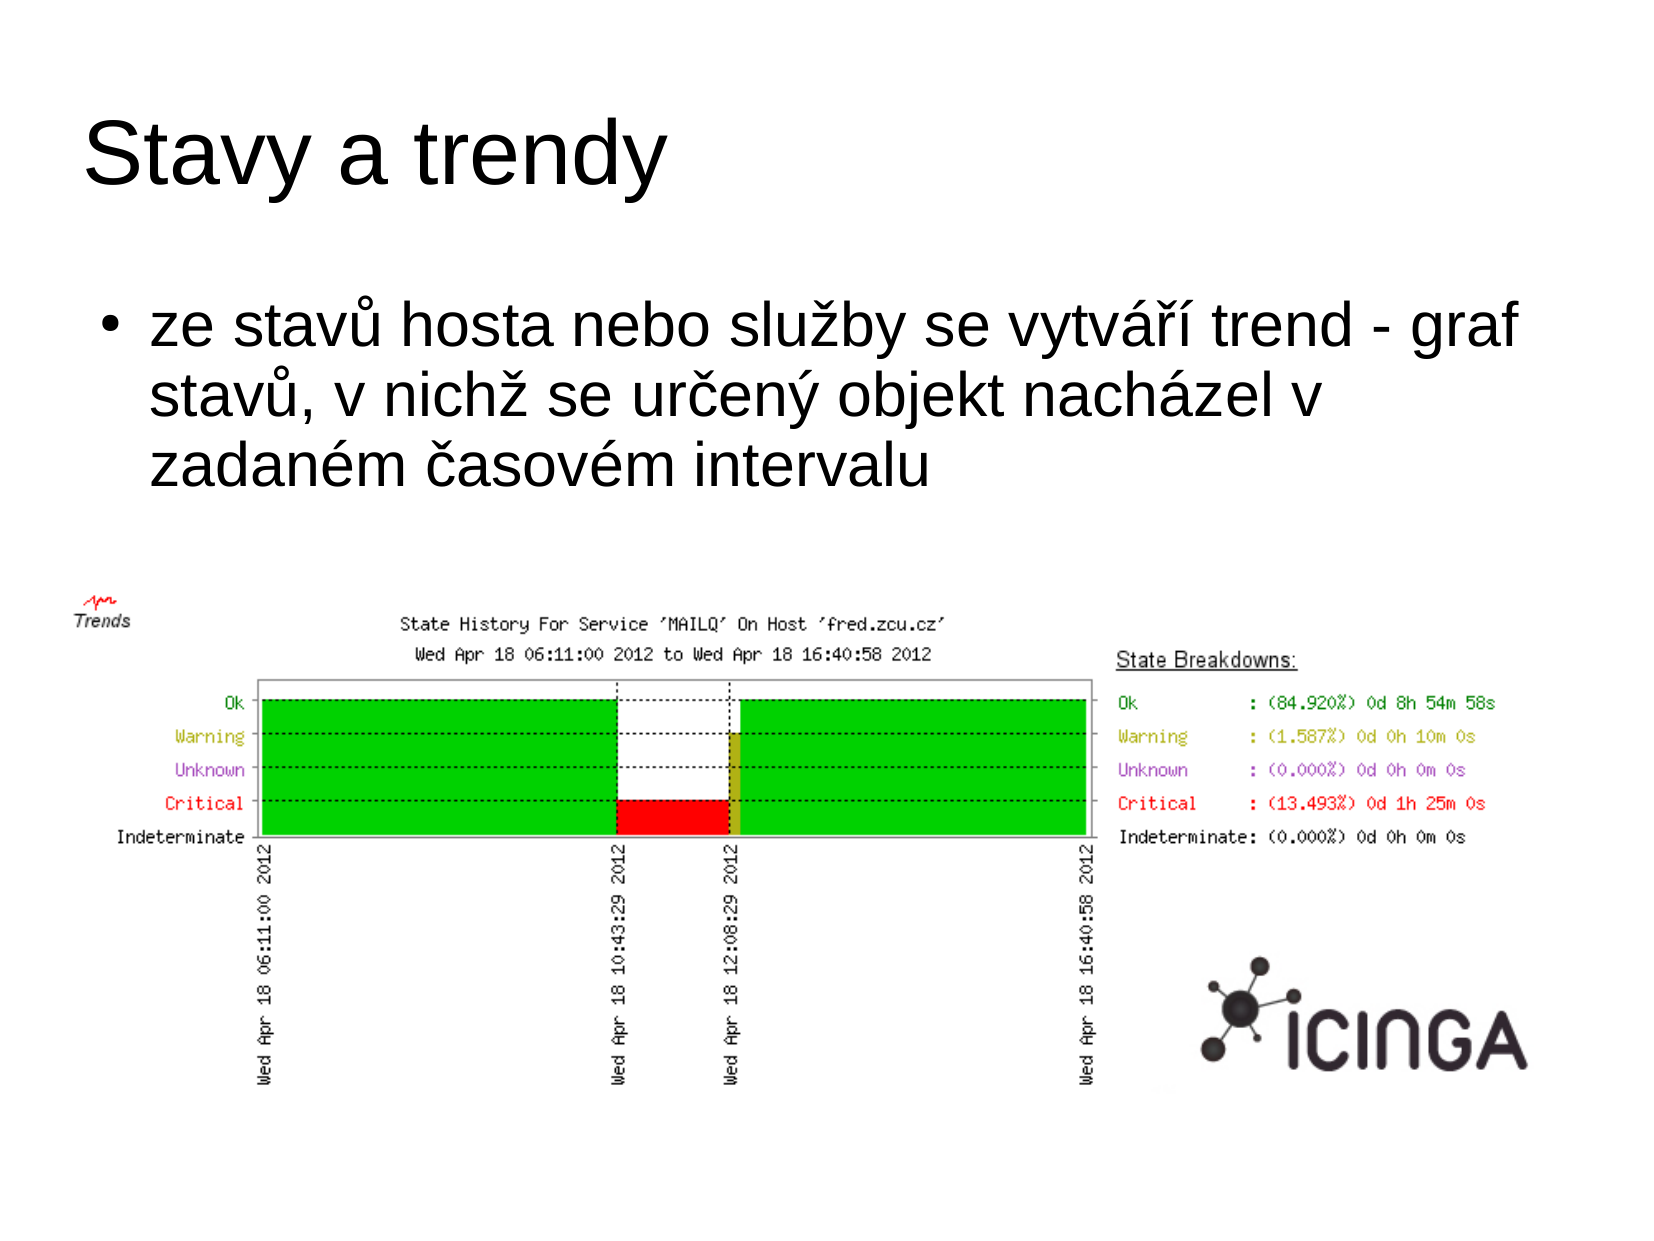

# Stavy a trendy
ze stavů hosta nebo služby se vytváří trend - graf stavů, v nichž se určený objekt nacházel v zadaném časovém intervalu